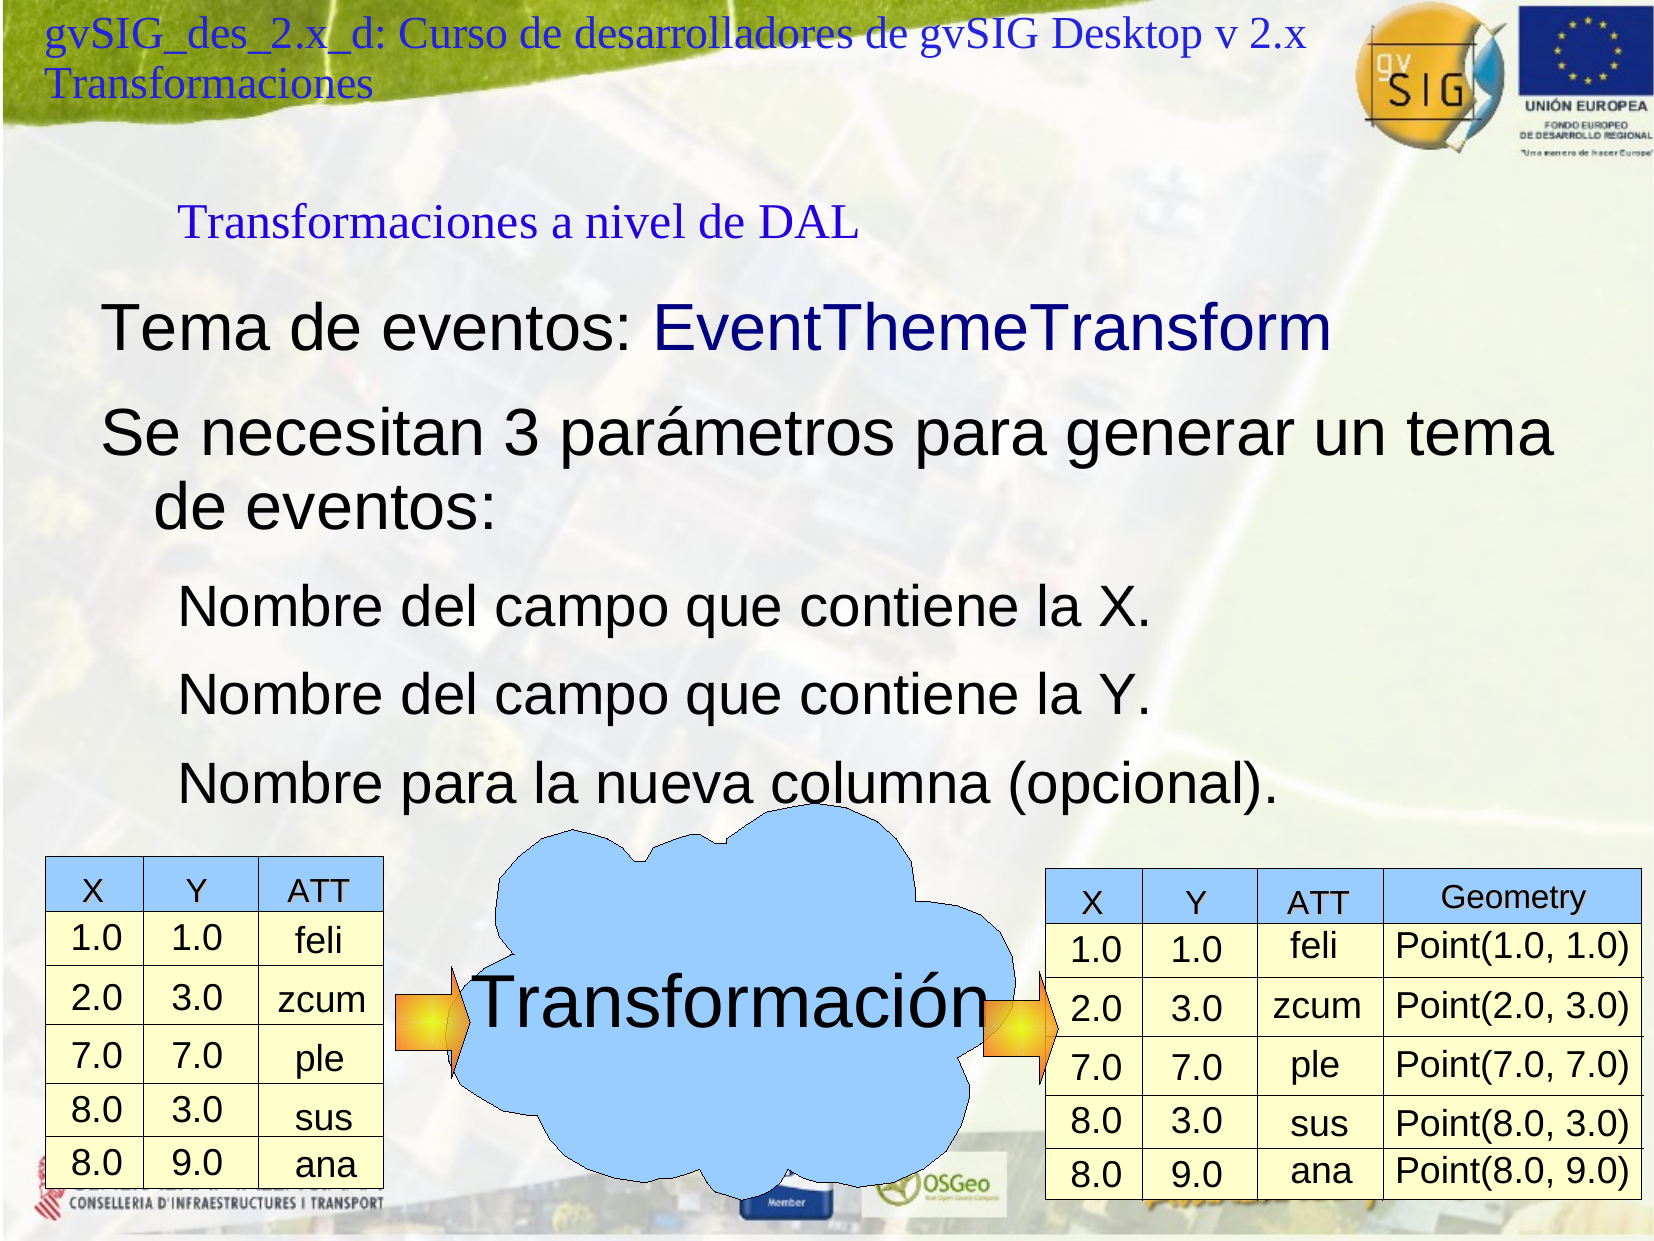

# Transformaciones a nivel de DAL
Tema de eventos: EventThemeTransform
Se necesitan 3 parámetros para generar un tema de eventos:
Nombre del campo que contiene la X.
Nombre del campo que contiene la Y.
Nombre para la nueva columna (opcional).
Transformación
X
Y
 ATT
 Geometry
X
Y
X
 ATT
Y
1.0
1.0
feli
feli
Point(1.0, 1.0)
1.0
1.0
1.0
1.0
2.0
3.0
zcum
zcum
Point(2.0, 3.0)
2.0
3.0
2.0
7.0
7.0
ple
ple
Point(7.0, 7.0)
7.0
7.0
7.0
8.0
3.0
sus
8.0
3.0
8.0
sus
Point(8.0, 3.0)
8.0
9.0
ana
ana
Point(8.0, 9.0)
8.0
9.0
8.0